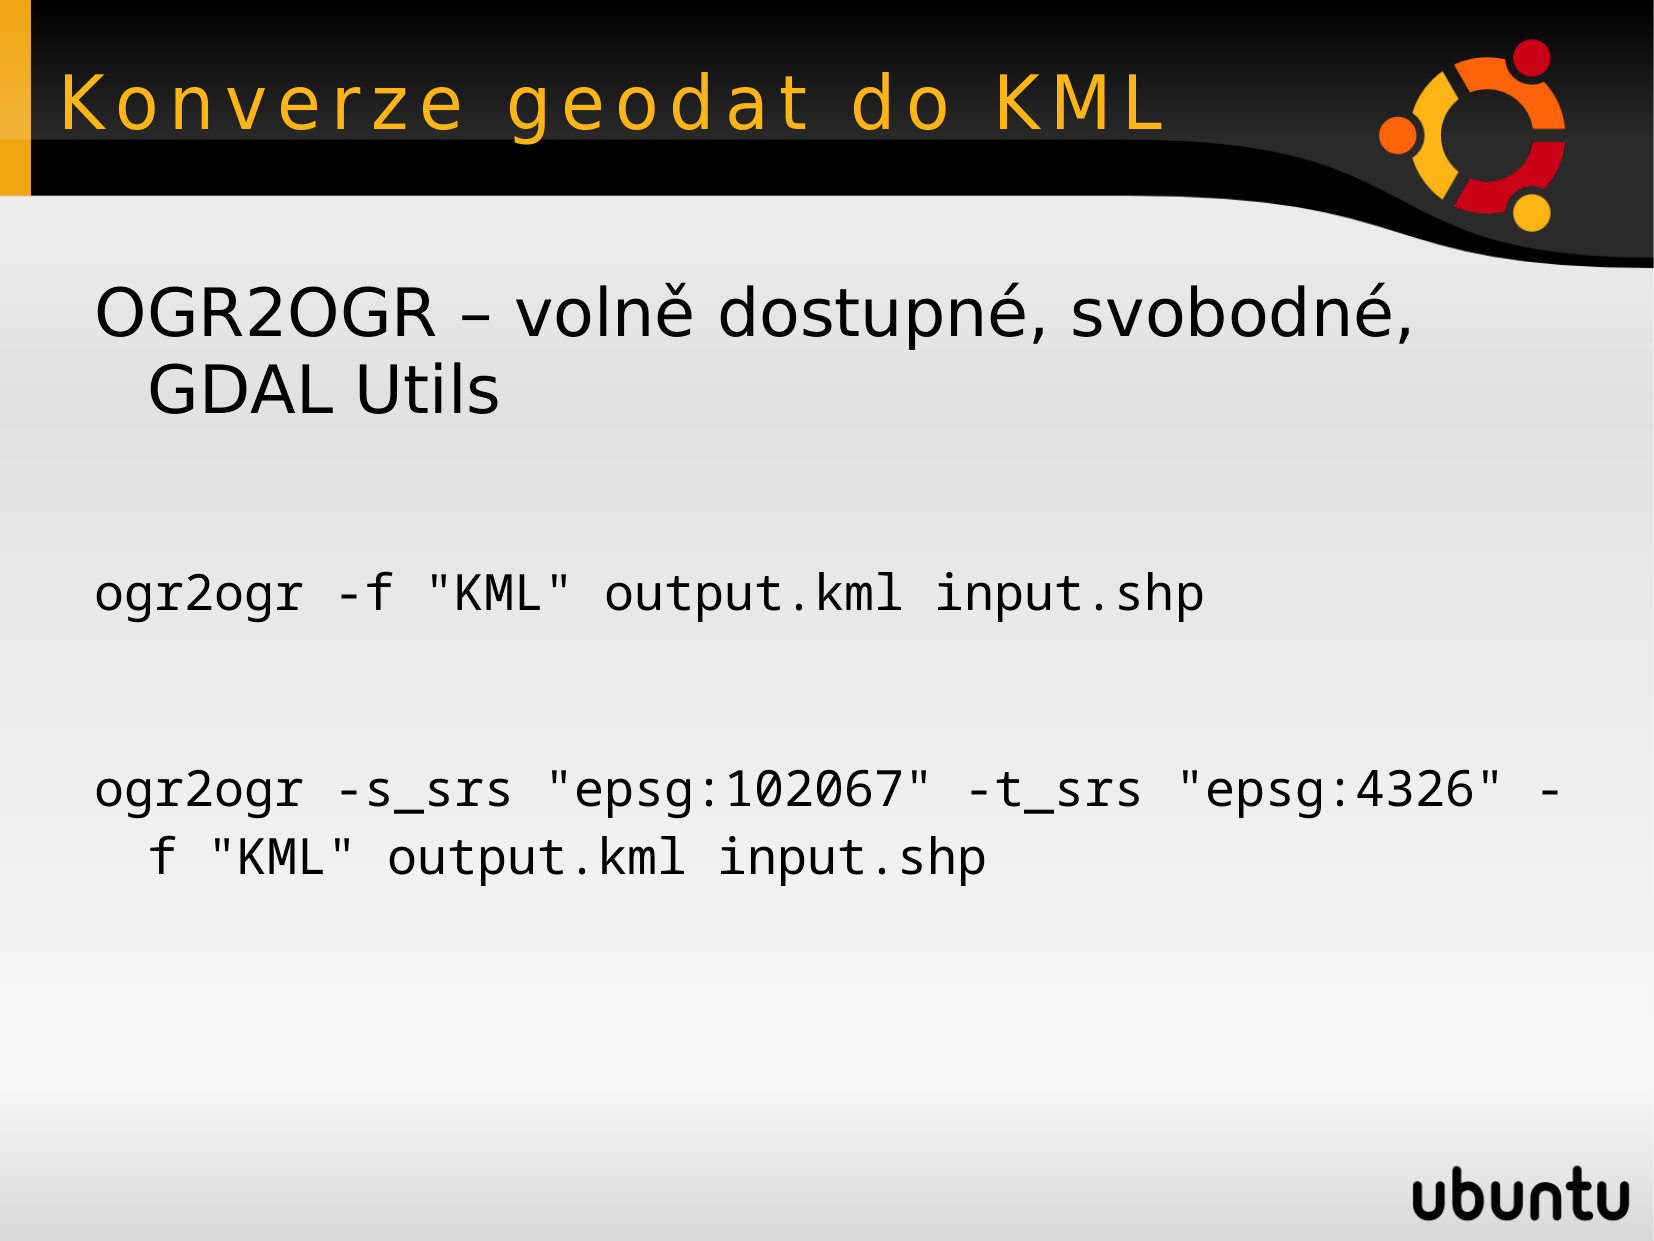

# Konverze geodat do KML
OGR2OGR – volně dostupné, svobodné, GDAL Utils
ogr2ogr -f "KML" output.kml input.shp
ogr2ogr -s_srs "epsg:102067" -t_srs "epsg:4326" -f "KML" output.kml input.shp